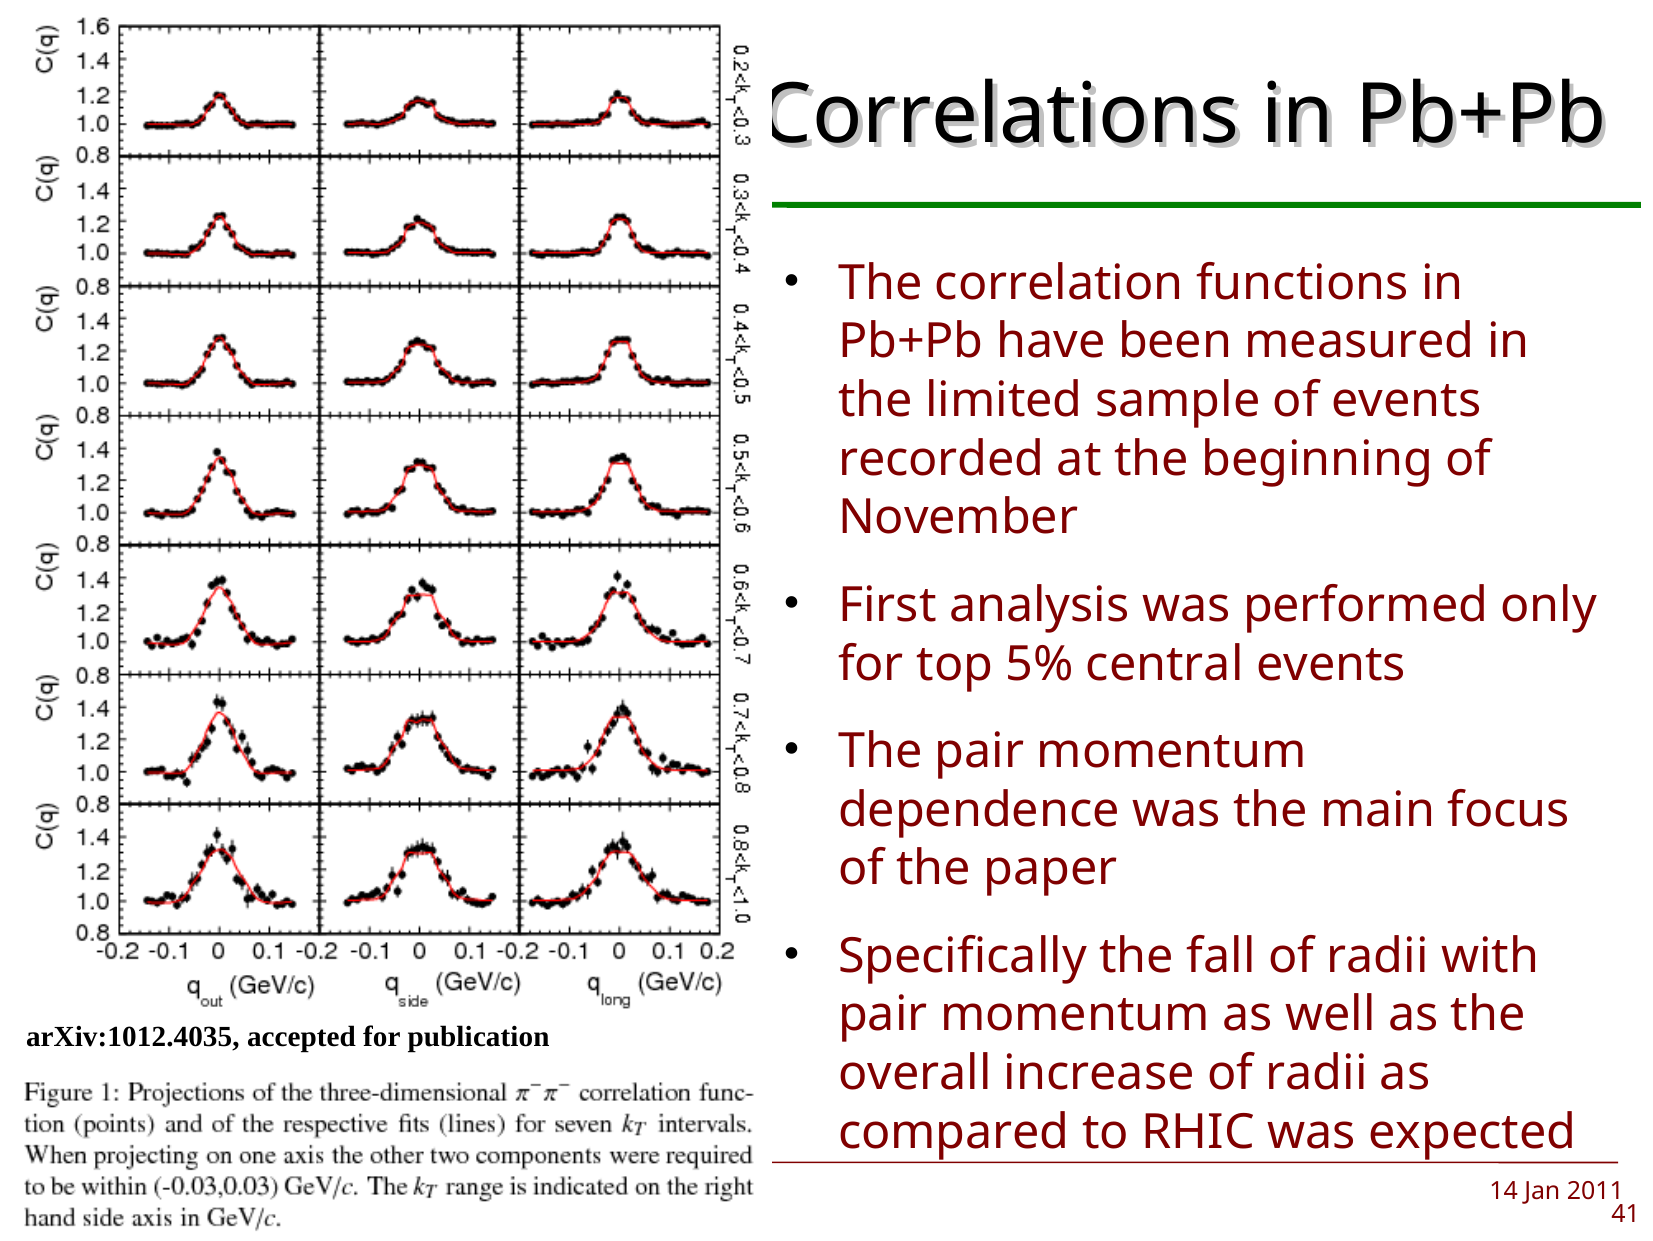

# Correlations in Pb+Pb
The correlation functions in Pb+Pb have been measured in the limited sample of events recorded at the beginning of November
First analysis was performed only for top 5% central events
The pair momentum dependence was the main focus of the paper
Specifically the fall of radii with pair momentum as well as the overall increase of radii as compared to RHIC was expected
arXiv:1012.4035, accepted for publication